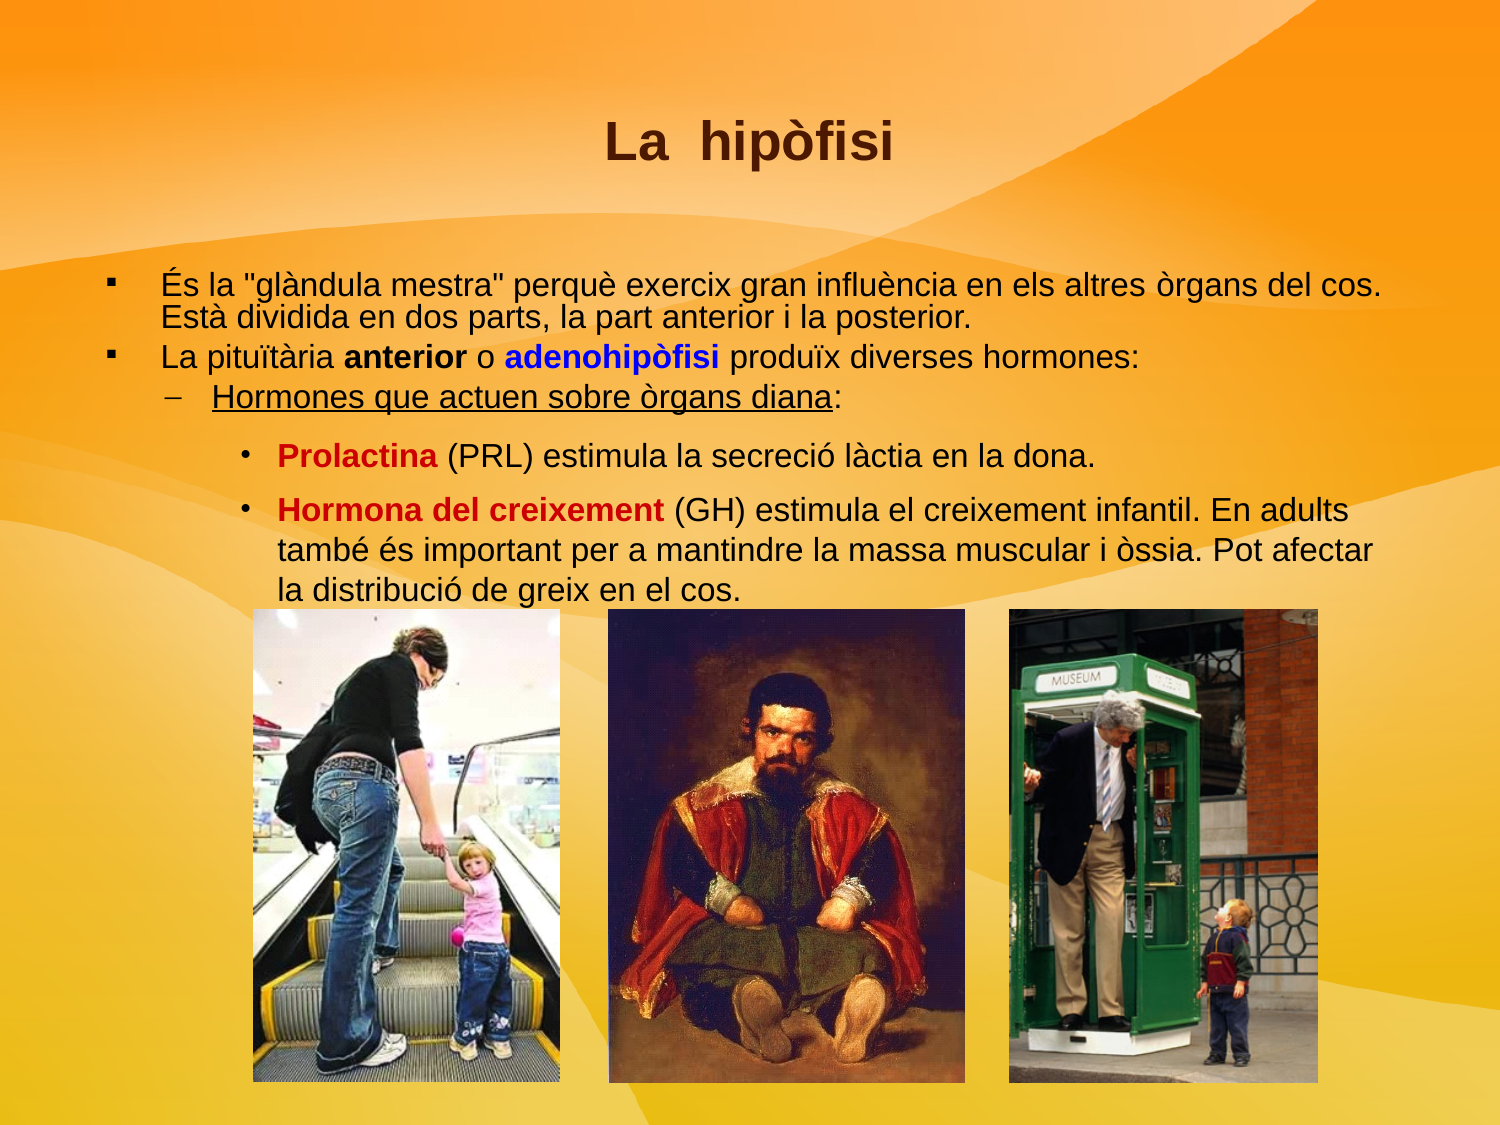

# La hipòfisi
És la "glàndula mestra" perquè exercix gran influència en els altres òrgans del cos. Està dividida en dos parts, la part anterior i la posterior.
La pituïtària anterior o adenohipòfisi produïx diverses hormones:
Hormones que actuen sobre òrgans diana:
Prolactina (PRL) estimula la secreció làctia en la dona.
Hormona del creixement (GH) estimula el creixement infantil. En adults també és important per a mantindre la massa muscular i òssia. Pot afectar la distribució de greix en el cos.